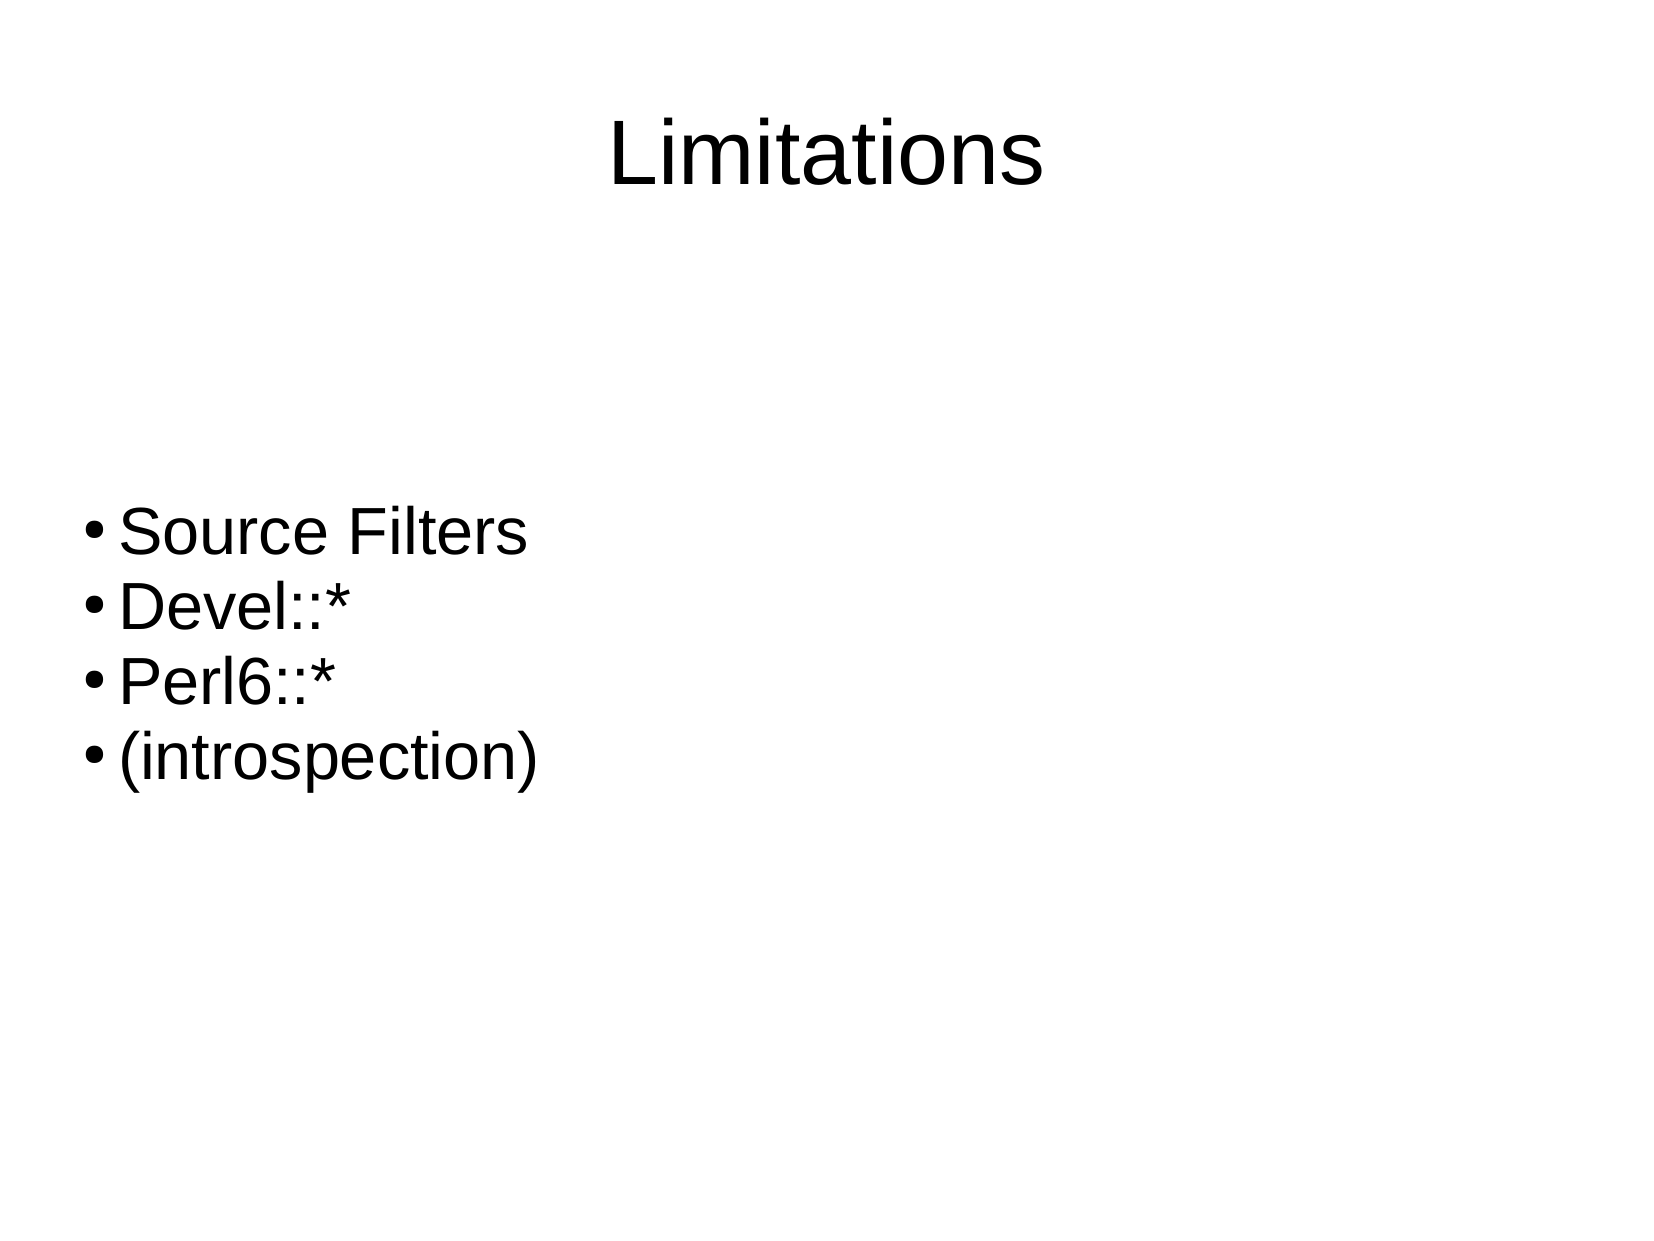

# Limitations
Source Filters
Devel::*
Perl6::*
(introspection)